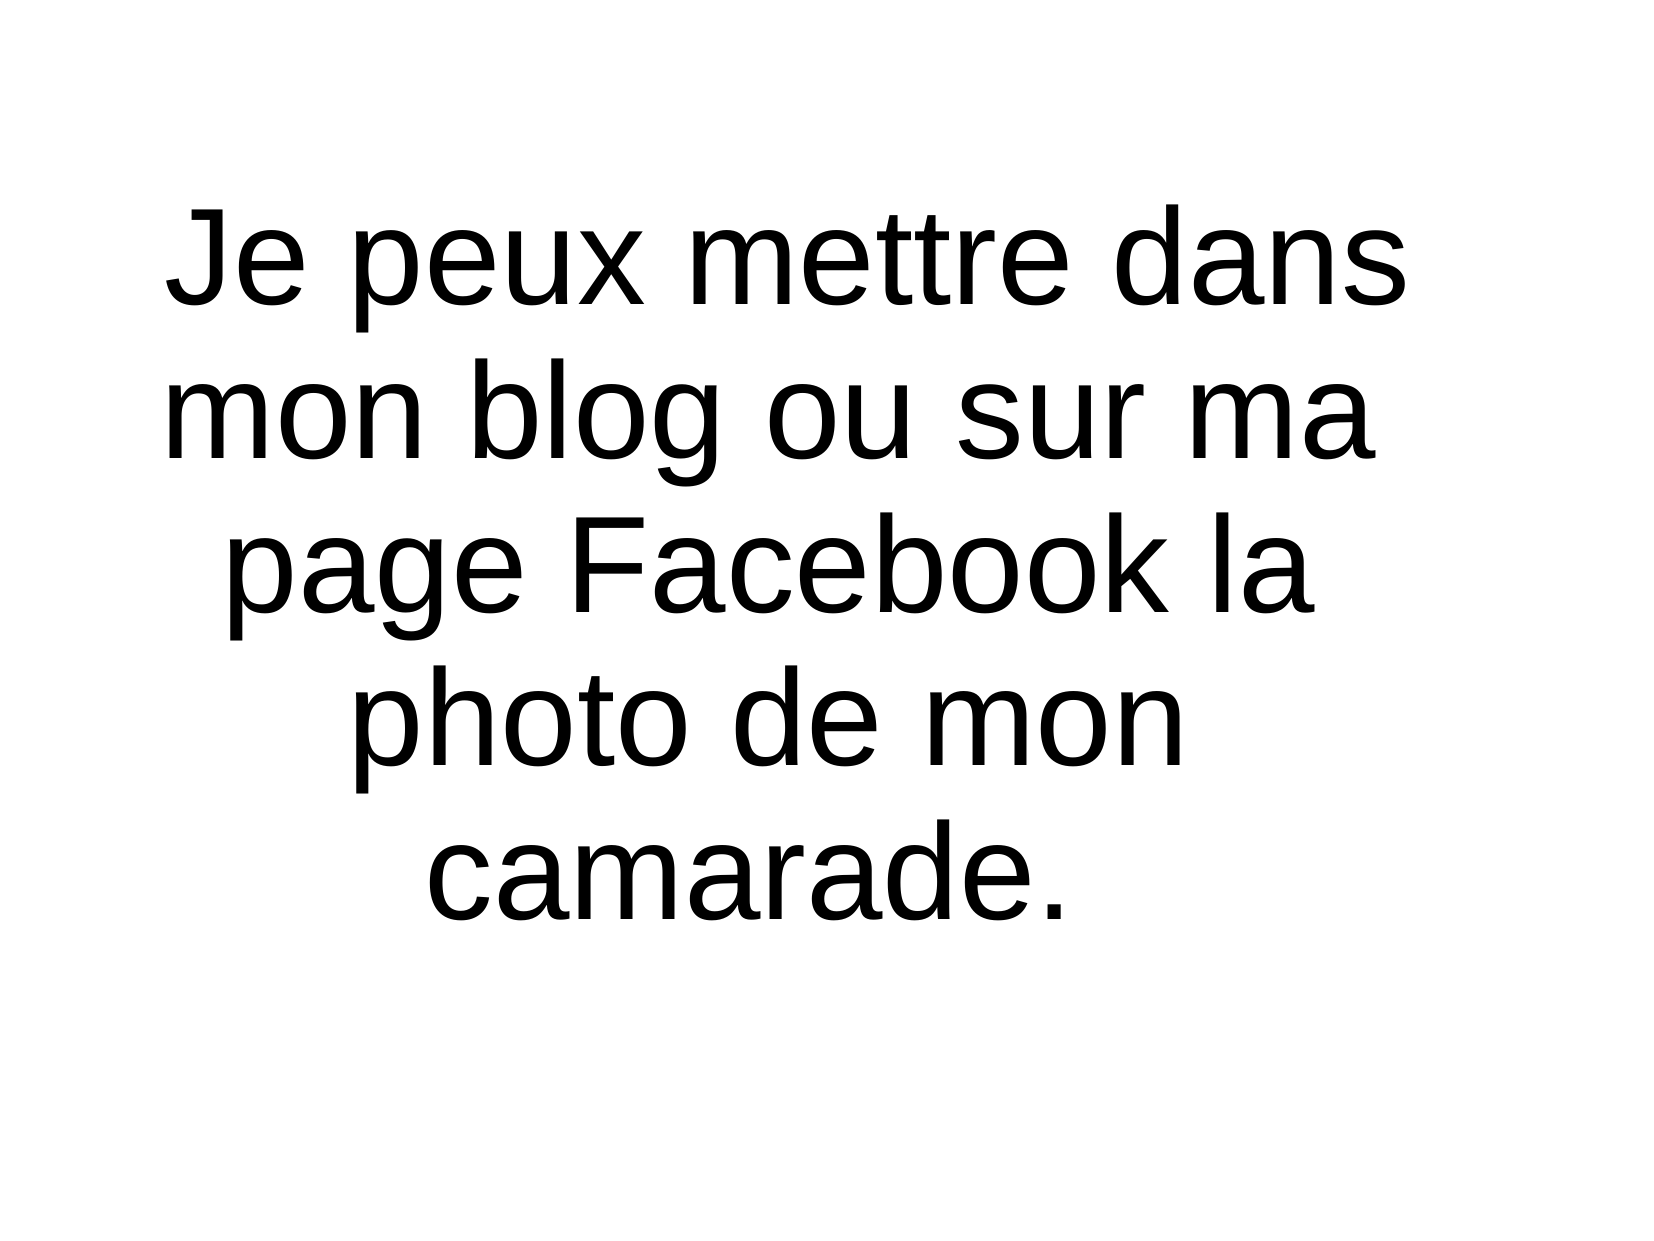

Je peux mettre dans mon blog ou sur ma page Facebook la photo de mon camarade.